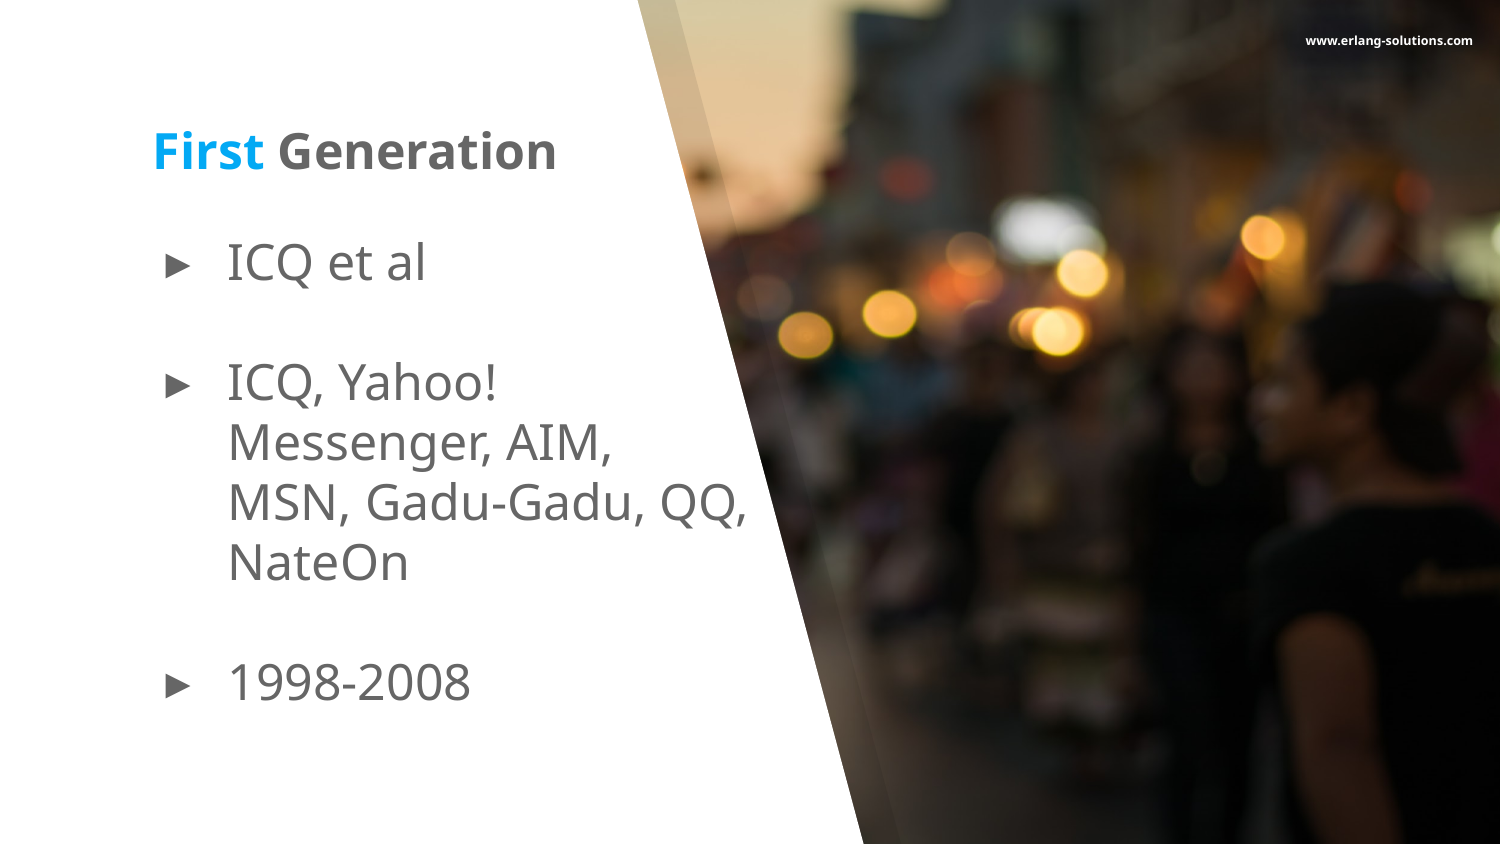

# First Generation
ICQ et al
ICQ, Yahoo!Messenger, AIM, MSN, Gadu-Gadu, QQ, NateOn
1998-2008